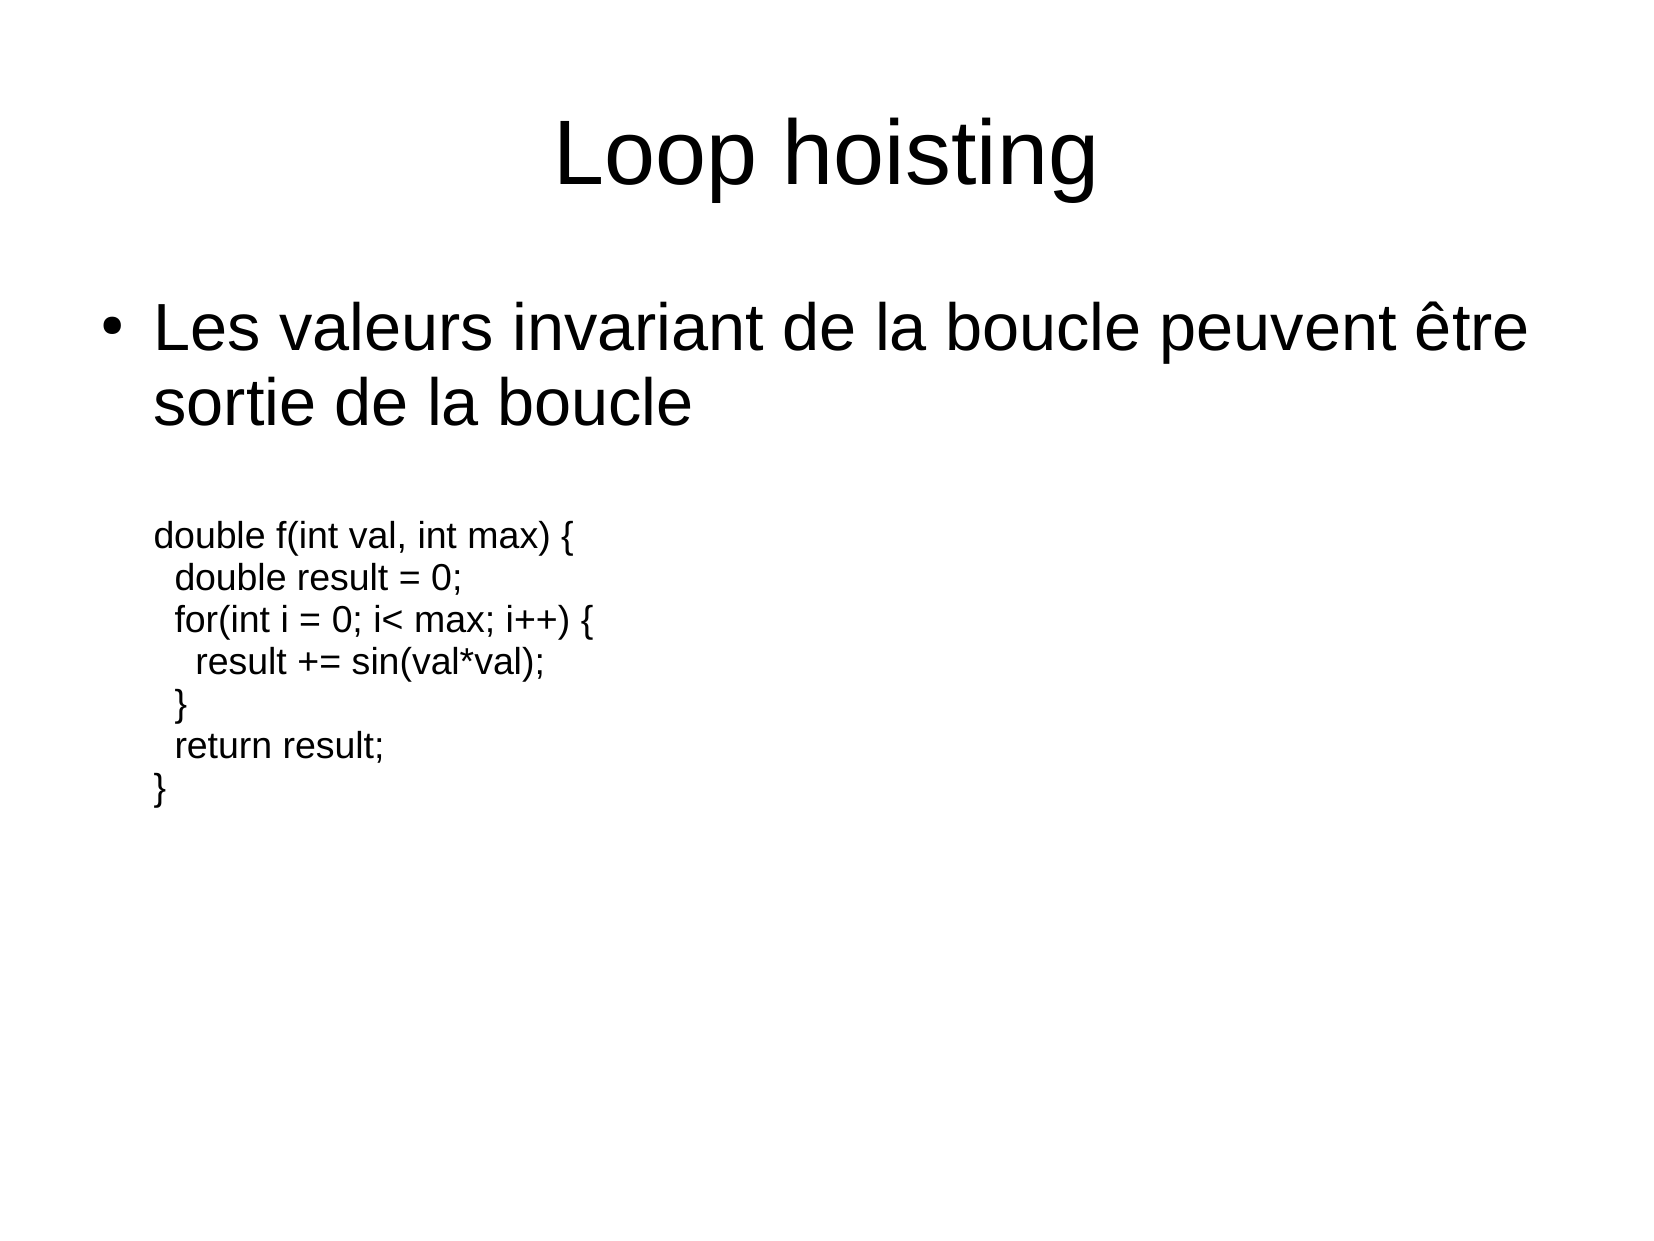

# Loop hoisting
Les valeurs invariant de la boucle peuvent être sortie de la boucle
double f(int val, int max) {
 double result = 0;
 for(int i = 0; i< max; i++) {
 result += sin(val*val);
 }
 return result;
}